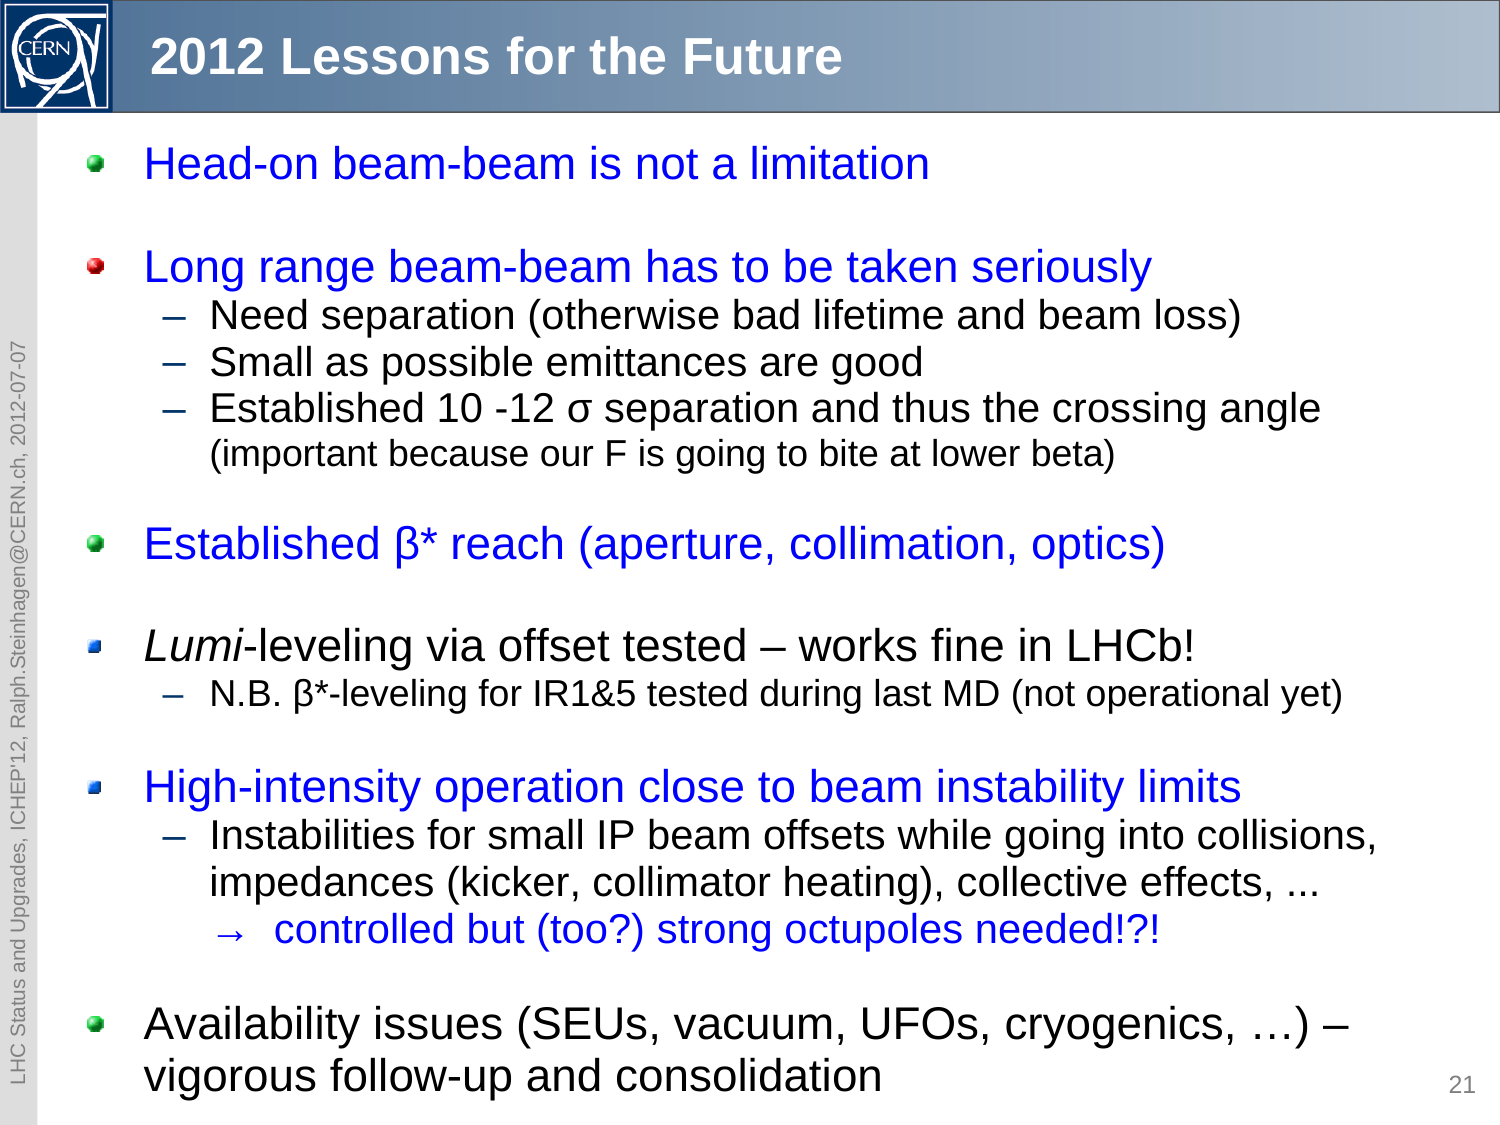

# 2012 Lessons for the Future
Head-on beam-beam is not a limitation
Long range beam-beam has to be taken seriously
Need separation (otherwise bad lifetime and beam loss)
Small as possible emittances are good
Established 10 -12 σ separation and thus the crossing angle (important because our F is going to bite at lower beta)
Established β* reach (aperture, collimation, optics)
Lumi-leveling via offset tested – works fine in LHCb!
N.B. β*-leveling for IR1&5 tested during last MD (not operational yet)
High-intensity operation close to beam instability limits
Instabilities for small IP beam offsets while going into collisions, impedances (kicker, collimator heating), collective effects, ... 	→ controlled but (too?) strong octupoles needed!?!
Availability issues (SEUs, vacuum, UFOs, cryogenics, …) – vigorous follow-up and consolidation